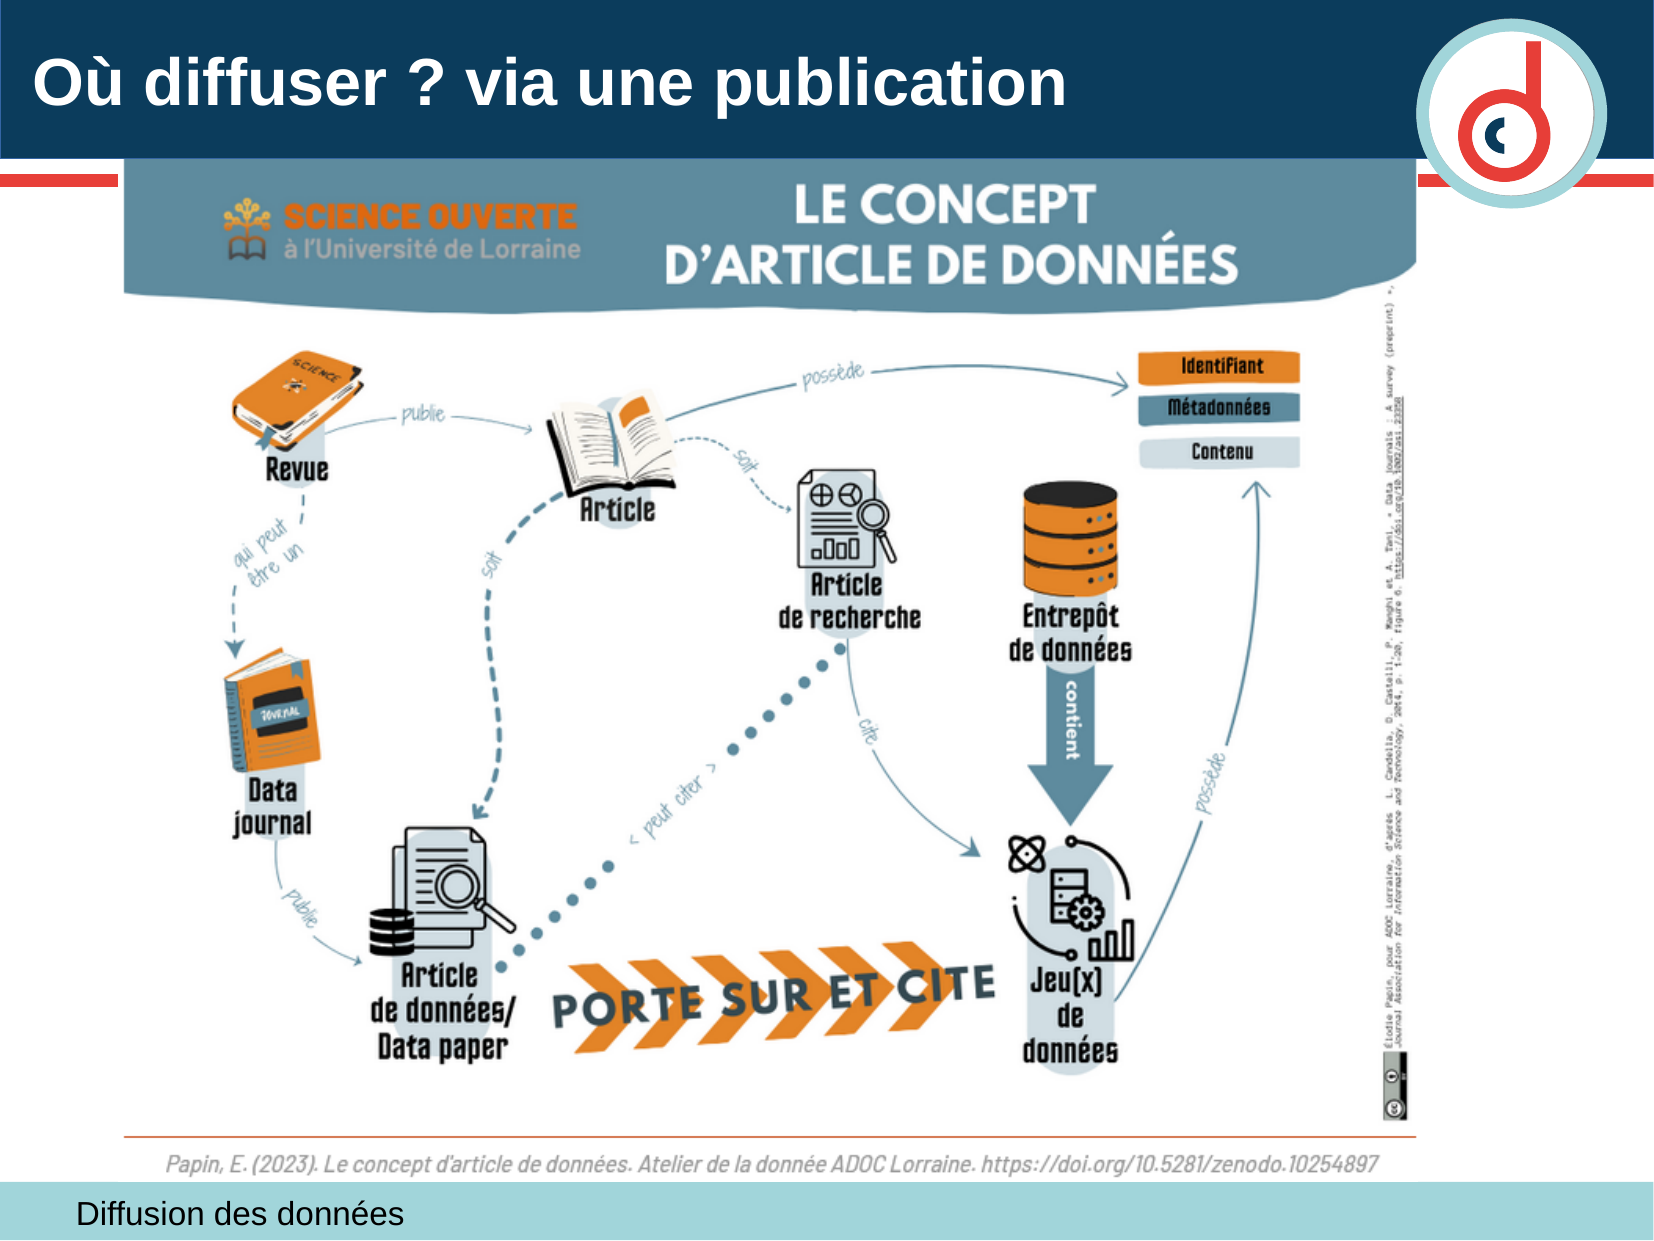

# Où diffuser ? via une publication
Diffusion des données